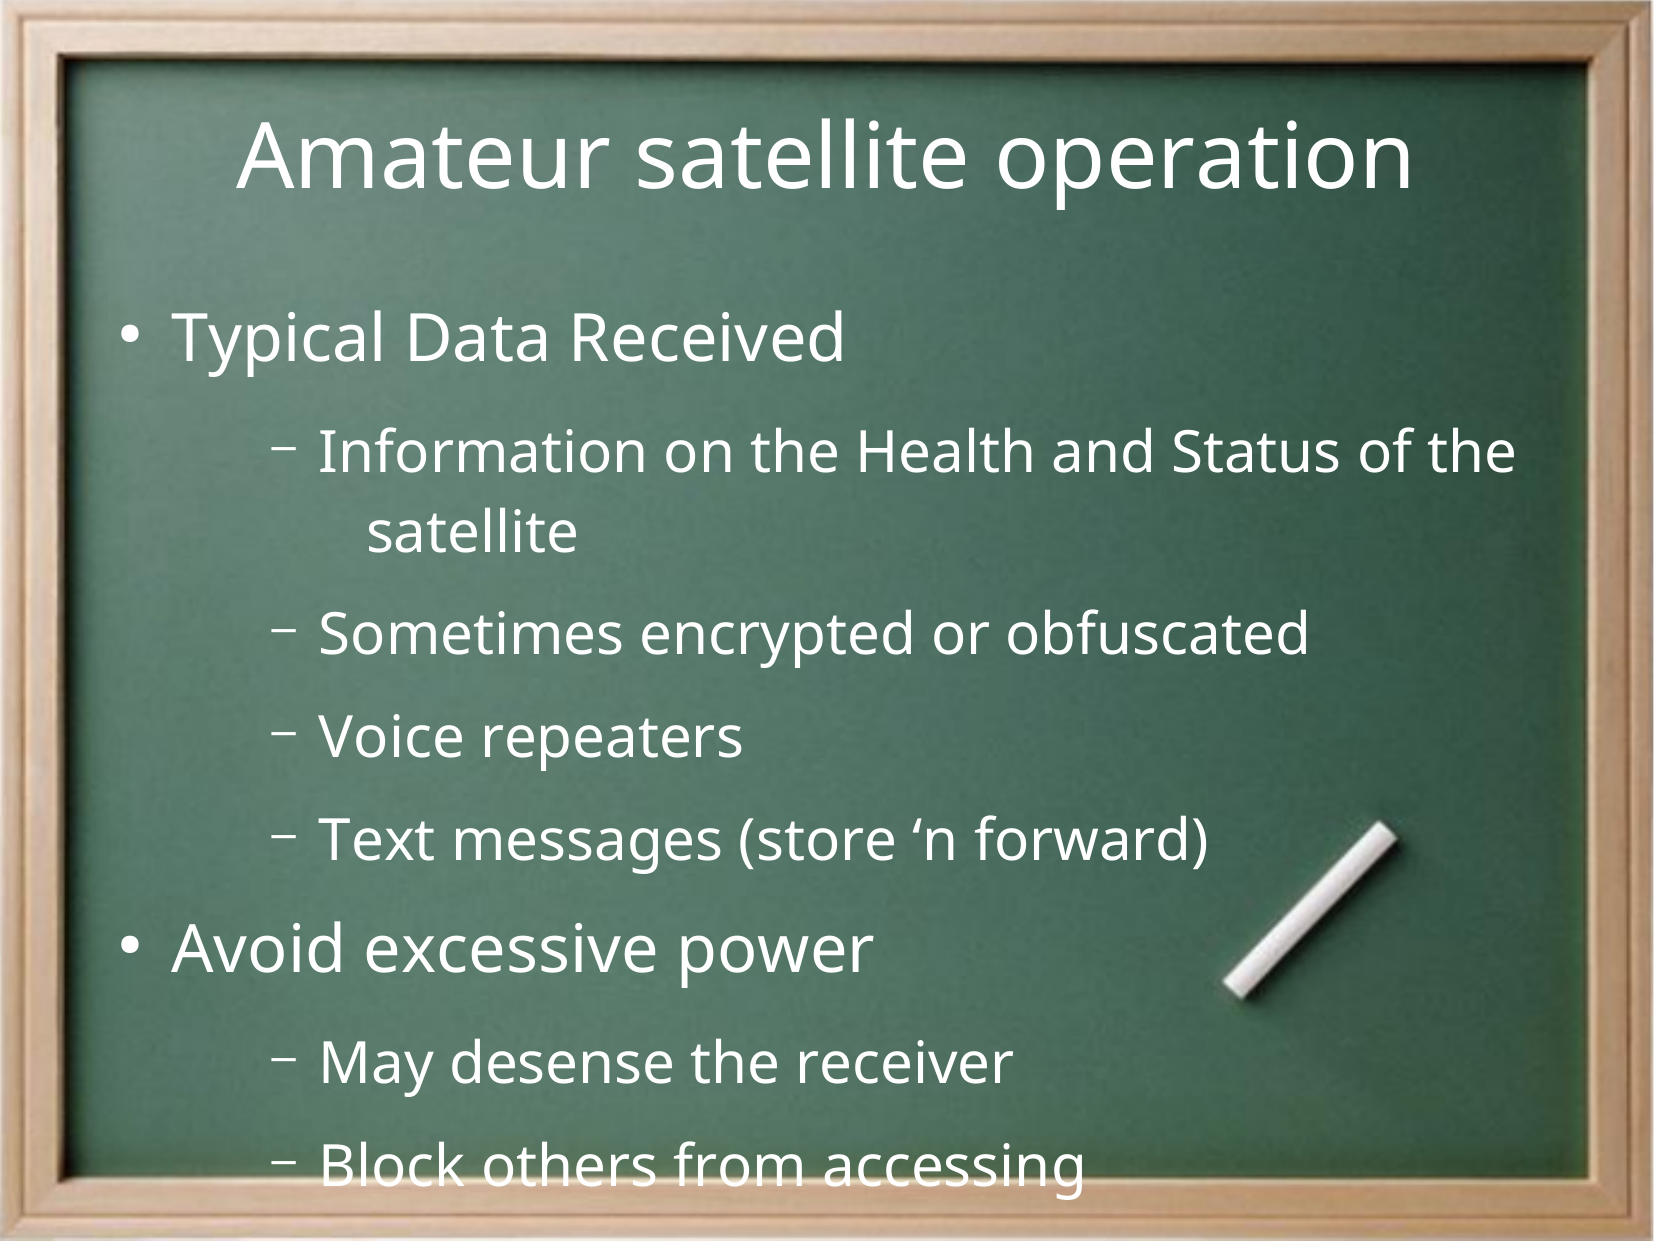

# Amateur satellite operation
Typical Data Received
Information on the Health and Status of the satellite
Sometimes encrypted or obfuscated
Voice repeaters
Text messages (store ‘n forward)
Avoid excessive power
May desense the receiver
Block others from accessing